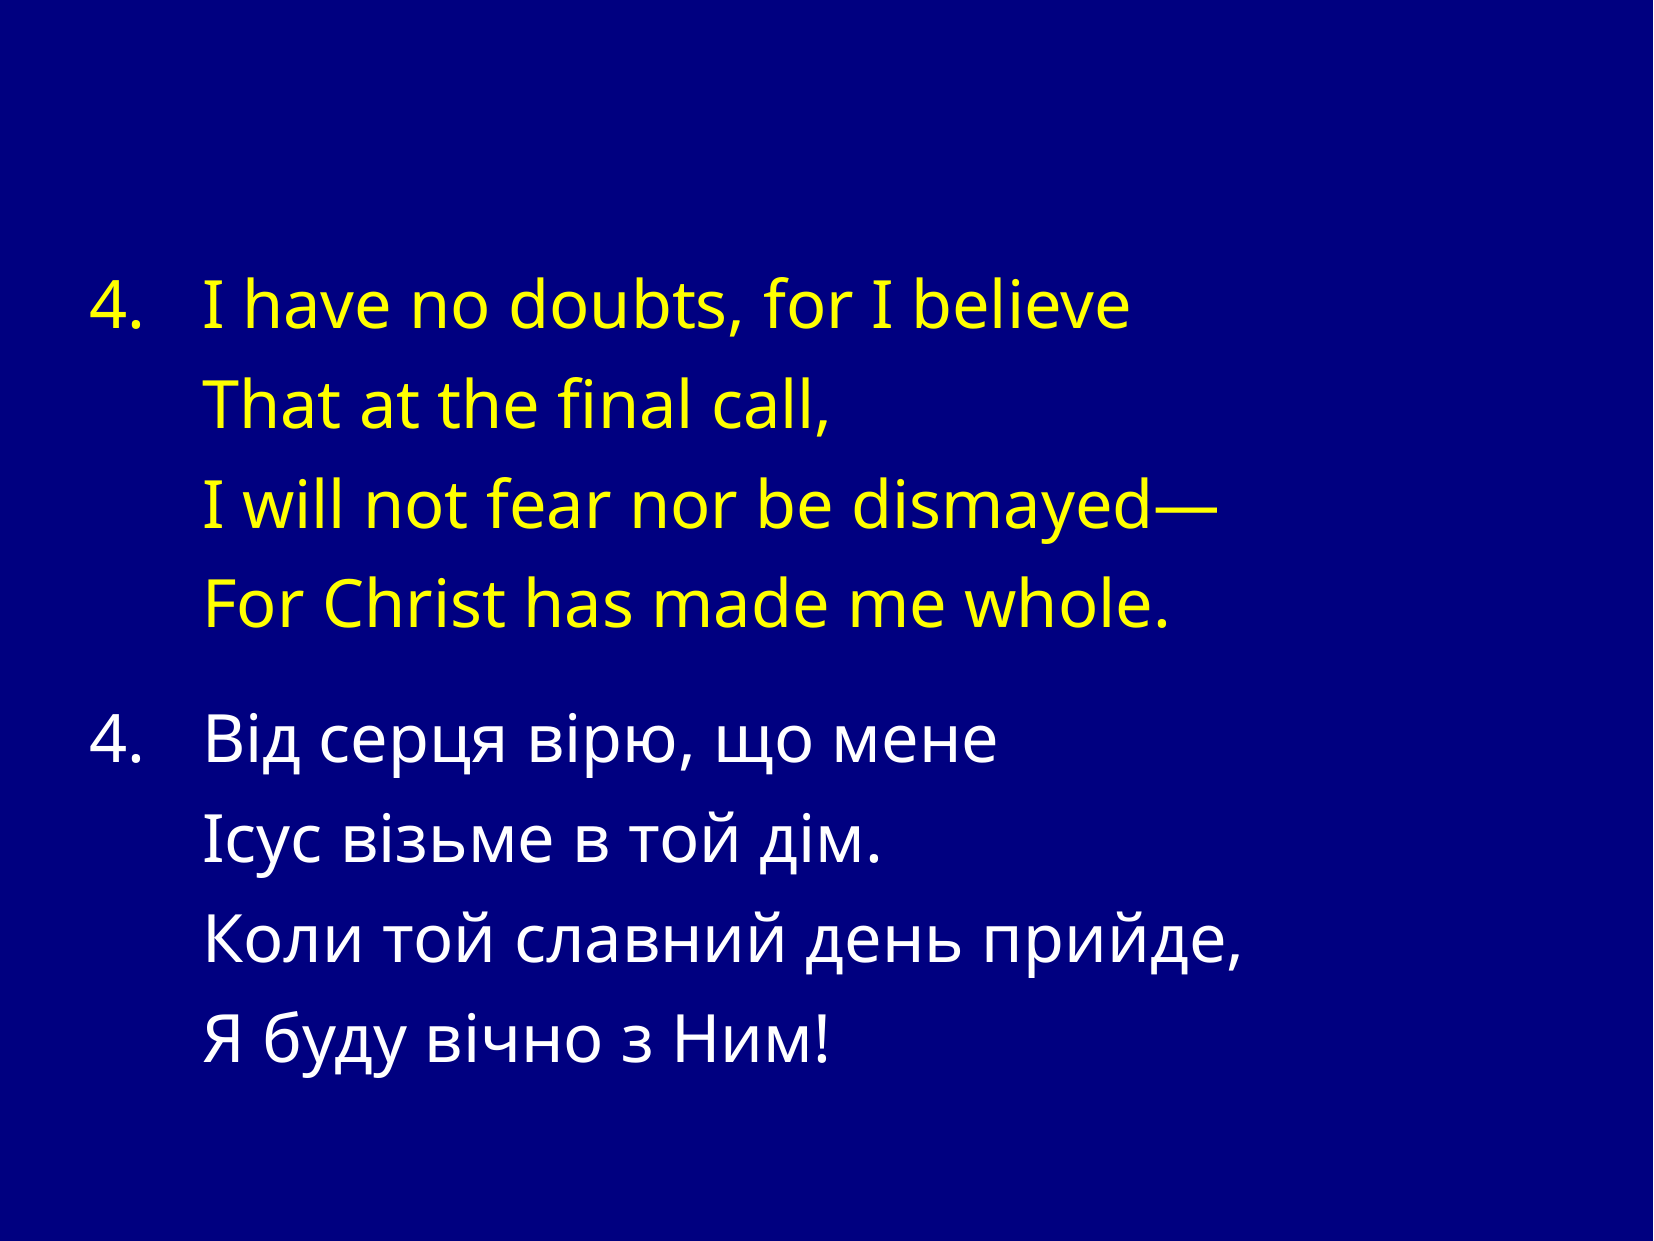

4.	I have no doubts, for I believe
	That at the final call,
	I will not fear nor be dismayed—
	For Christ has made me whole.
4.	Від серця вірю, що мене
	Ісус візьме в той дім.
	Коли той славний день прийде,
	Я буду вічно з Ним!